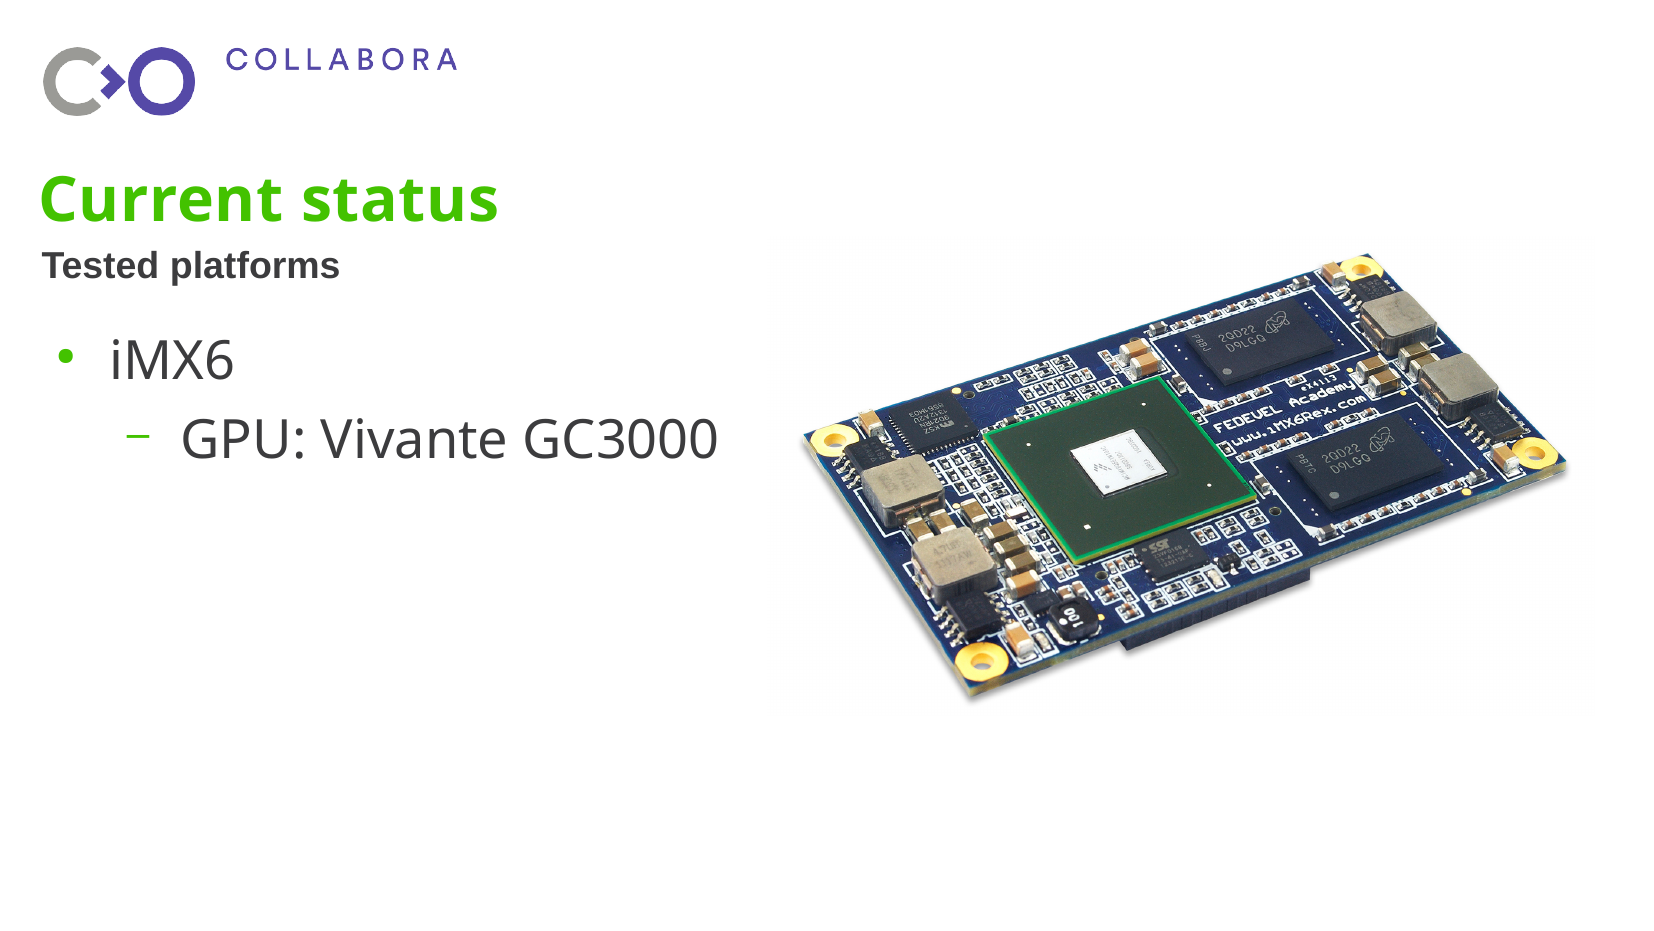

# Current status
Tested platforms
iMX6
GPU: Vivante GC3000